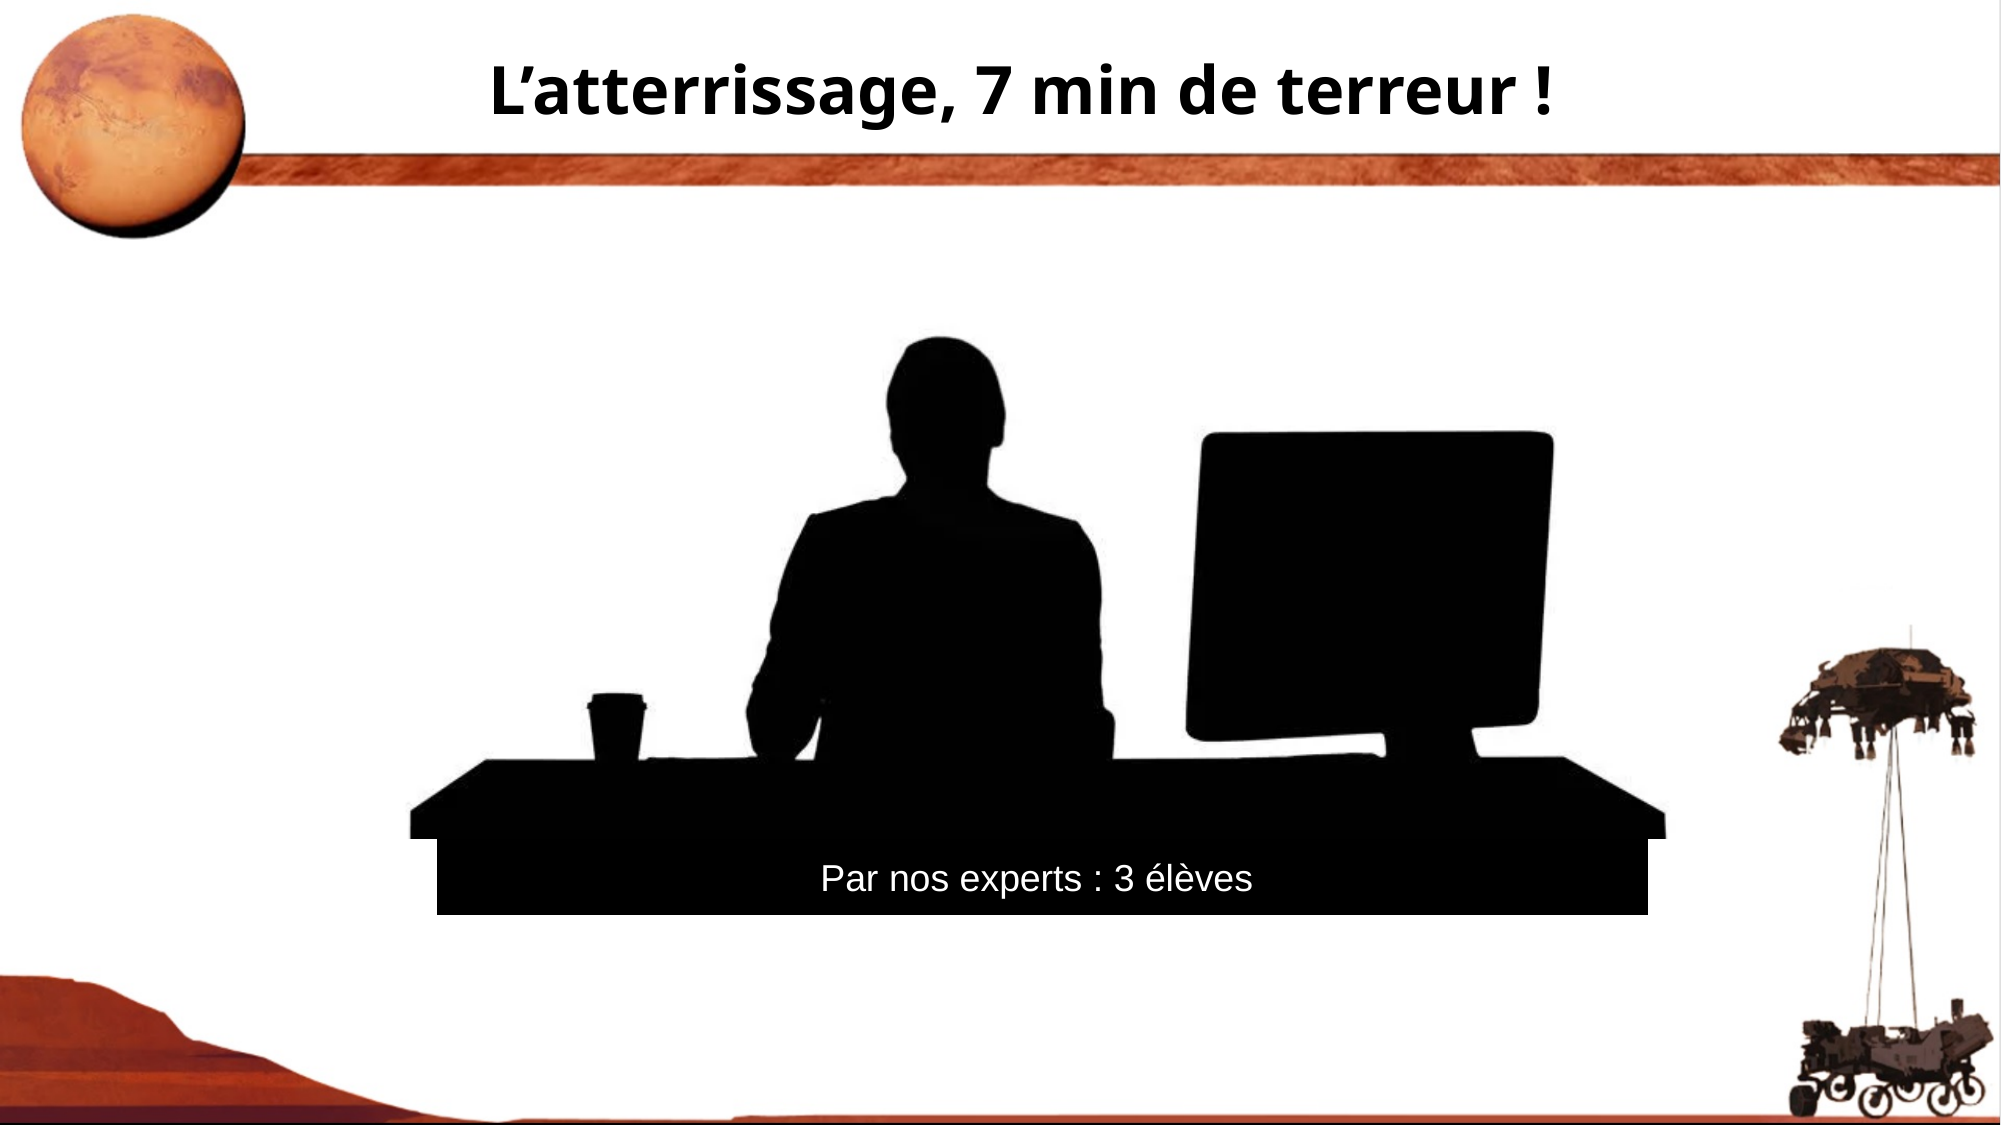

L’atterrissage, 7 min de terreur !
Par nos experts : 3 élèves